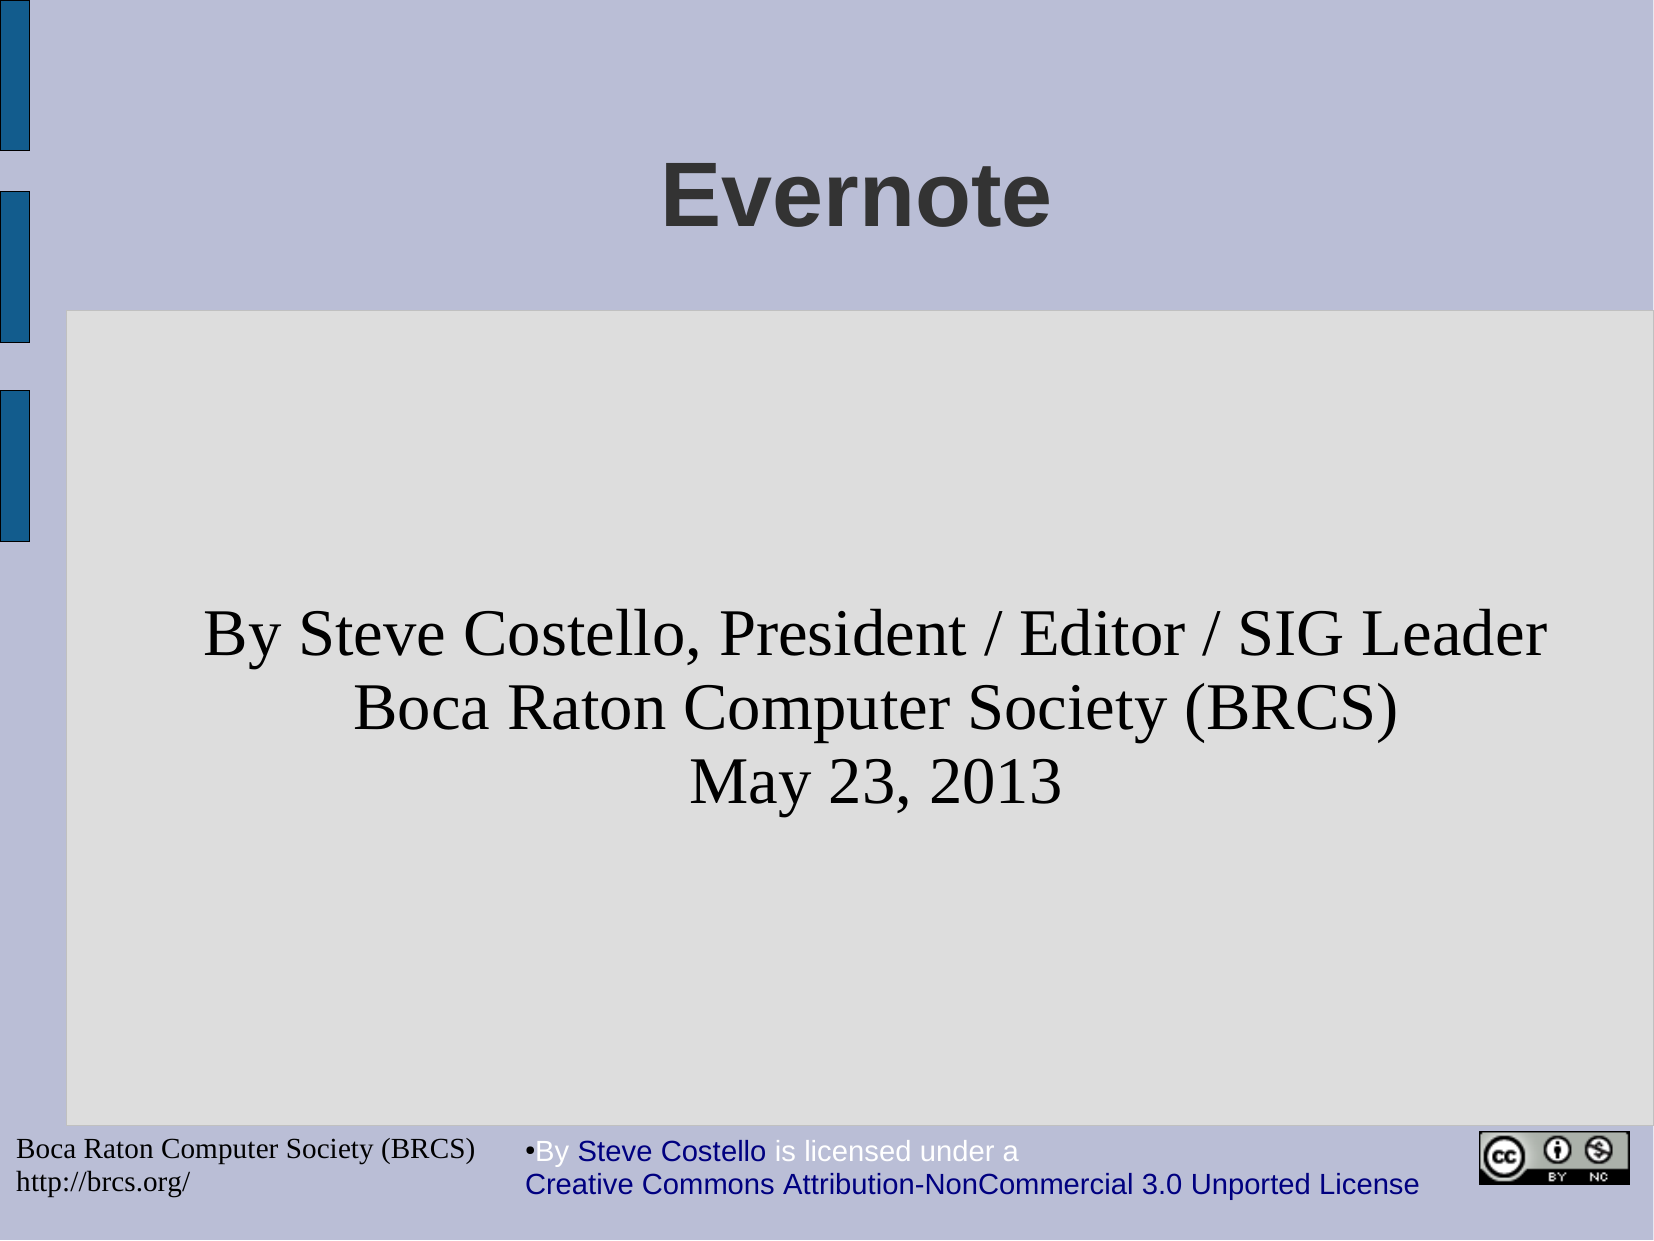

# Evernote
By Steve Costello, President / Editor / SIG Leader
Boca Raton Computer Society (BRCS)
May 23, 2013